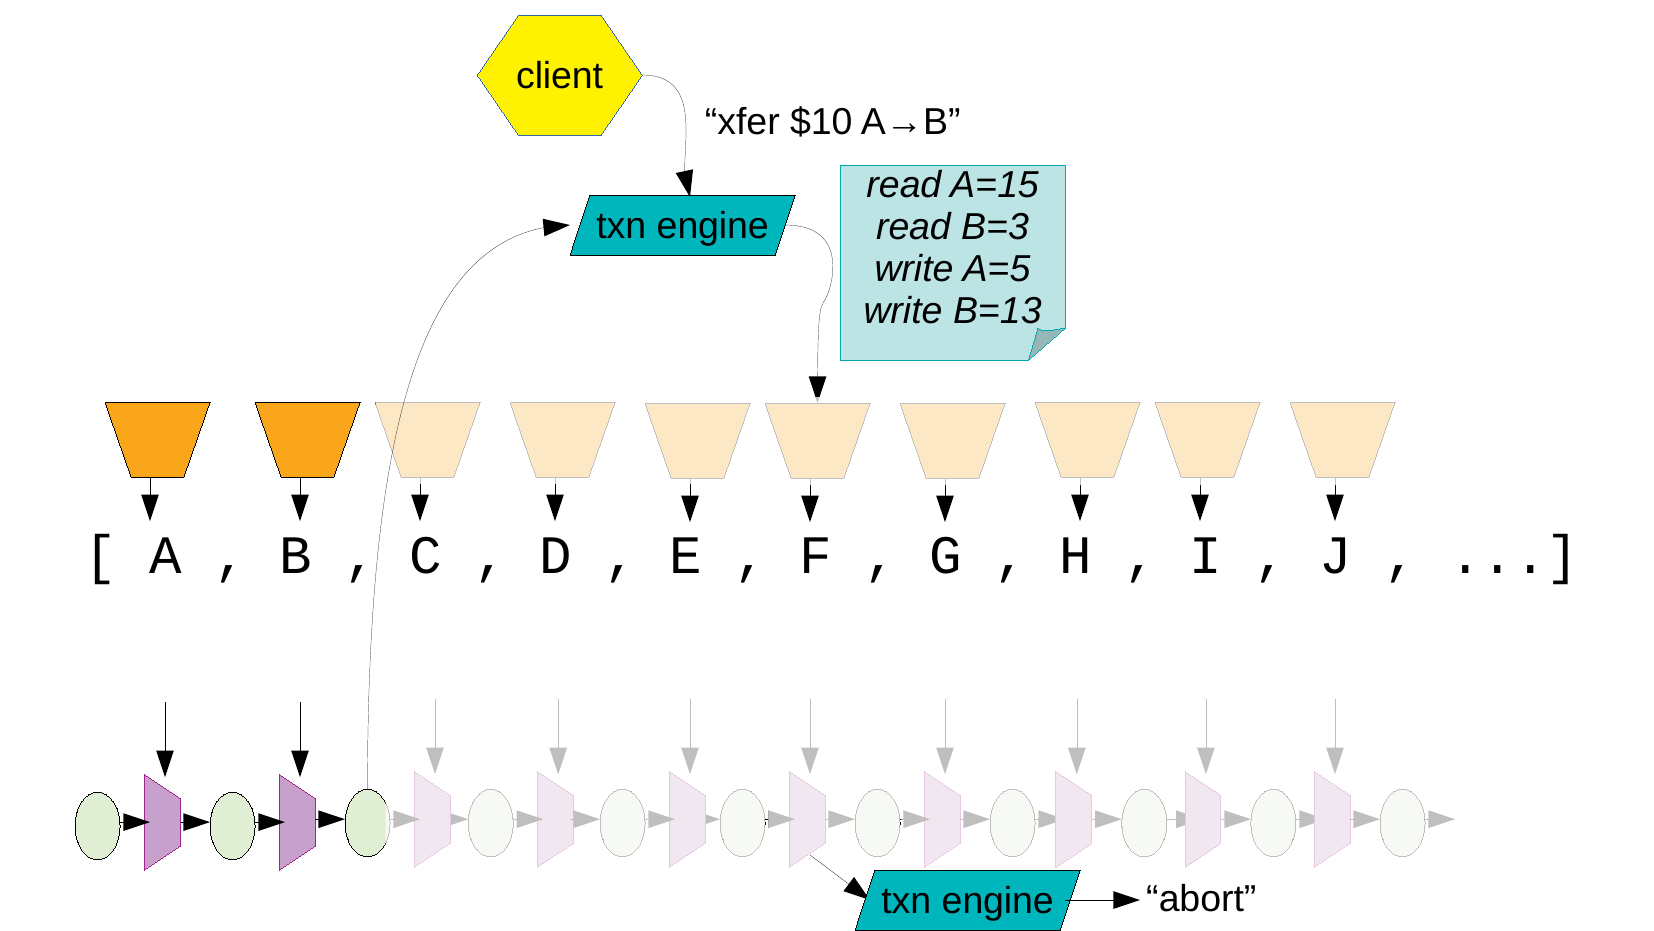

client
“xfer $10 A→B”
txn engine
read A=15
read B=3
write A=5
write B=13
[ A , B , C , D , E , F , G , H , I , J , ...]
txn engine
“abort”